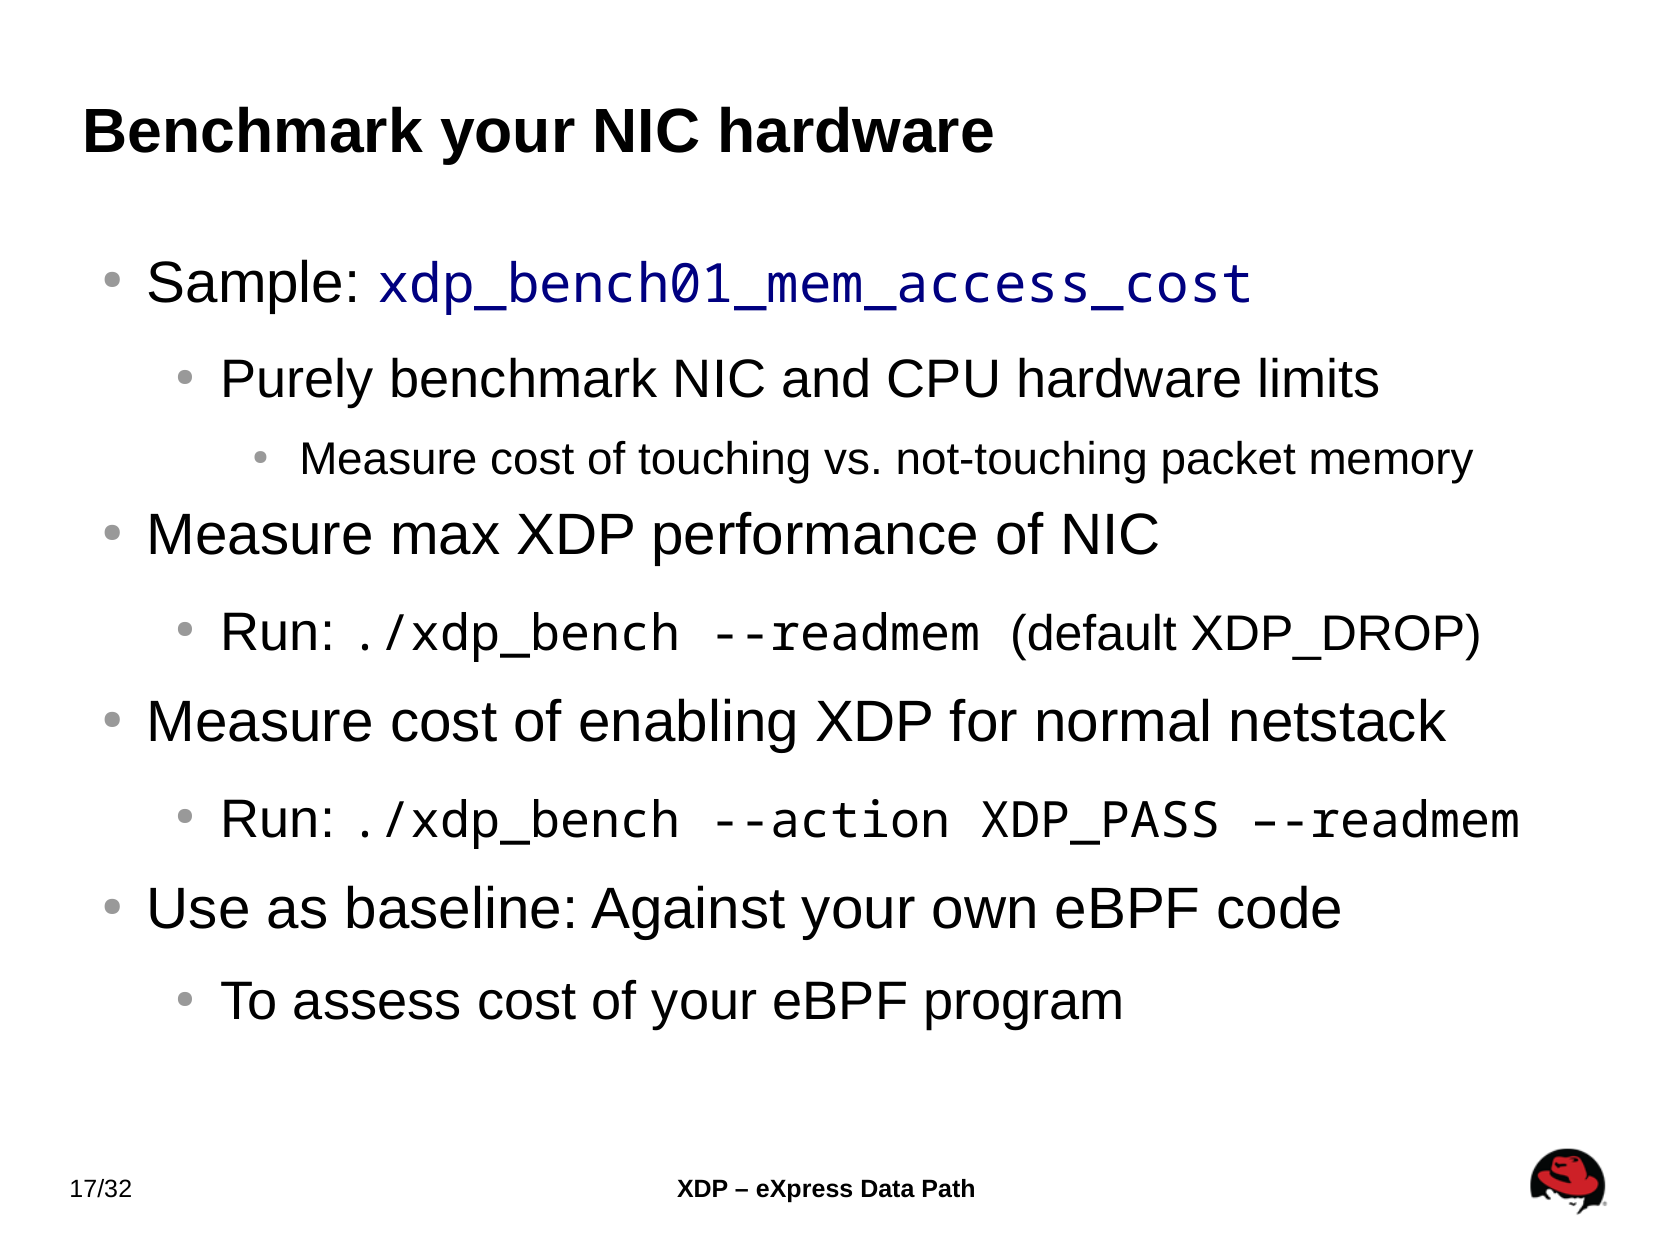

# Benchmark your NIC hardware
Sample: xdp_bench01_mem_access_cost
Purely benchmark NIC and CPU hardware limits
Measure cost of touching vs. not-touching packet memory
Measure max XDP performance of NIC
Run: ./xdp_bench --readmem (default XDP_DROP)
Measure cost of enabling XDP for normal netstack
Run: ./xdp_bench --action XDP_PASS –-readmem
Use as baseline: Against your own eBPF code
To assess cost of your eBPF program